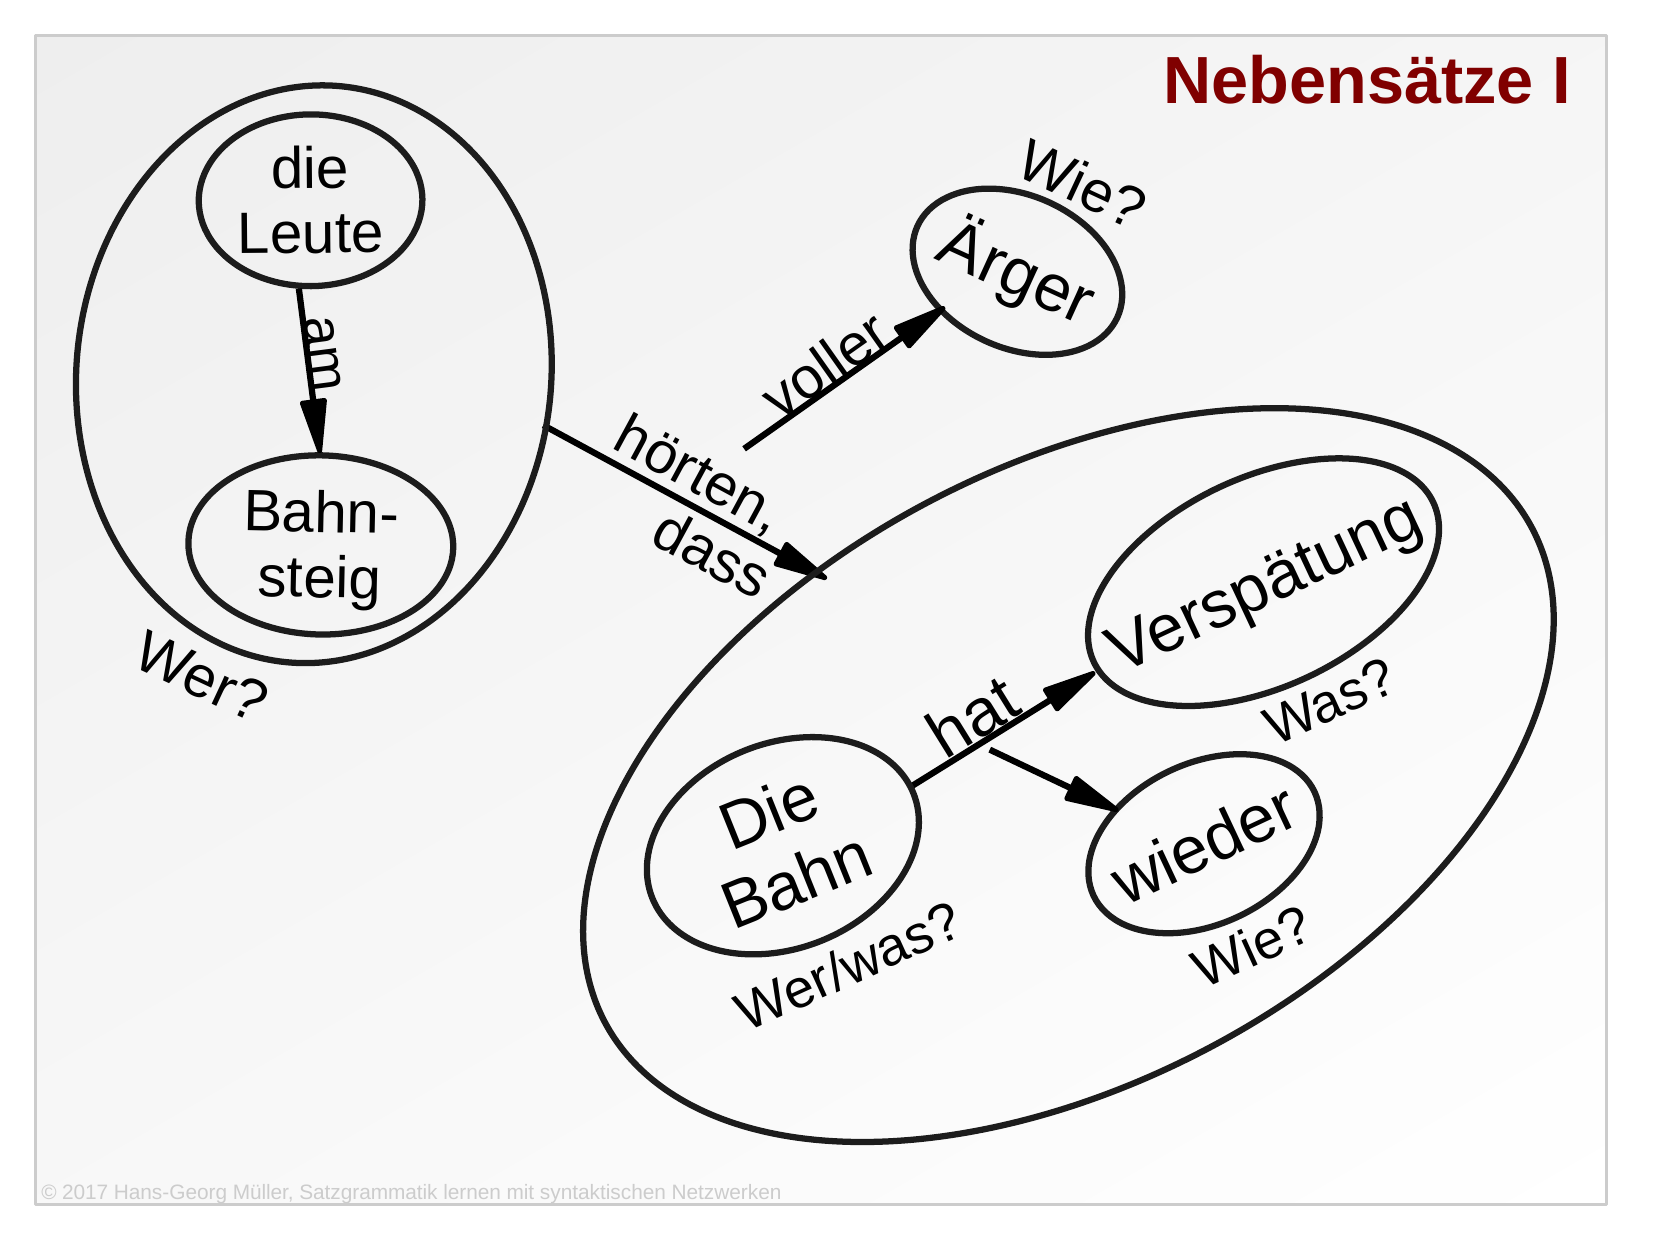

# Nebensätze I
die
Leute
Wie?
Ärger
am
voller
hörten,
dass
Bahn-
steig
Verspätung
Wer?
Was?
hat
Die
Bahn
wieder
Wie?
Wer/was?